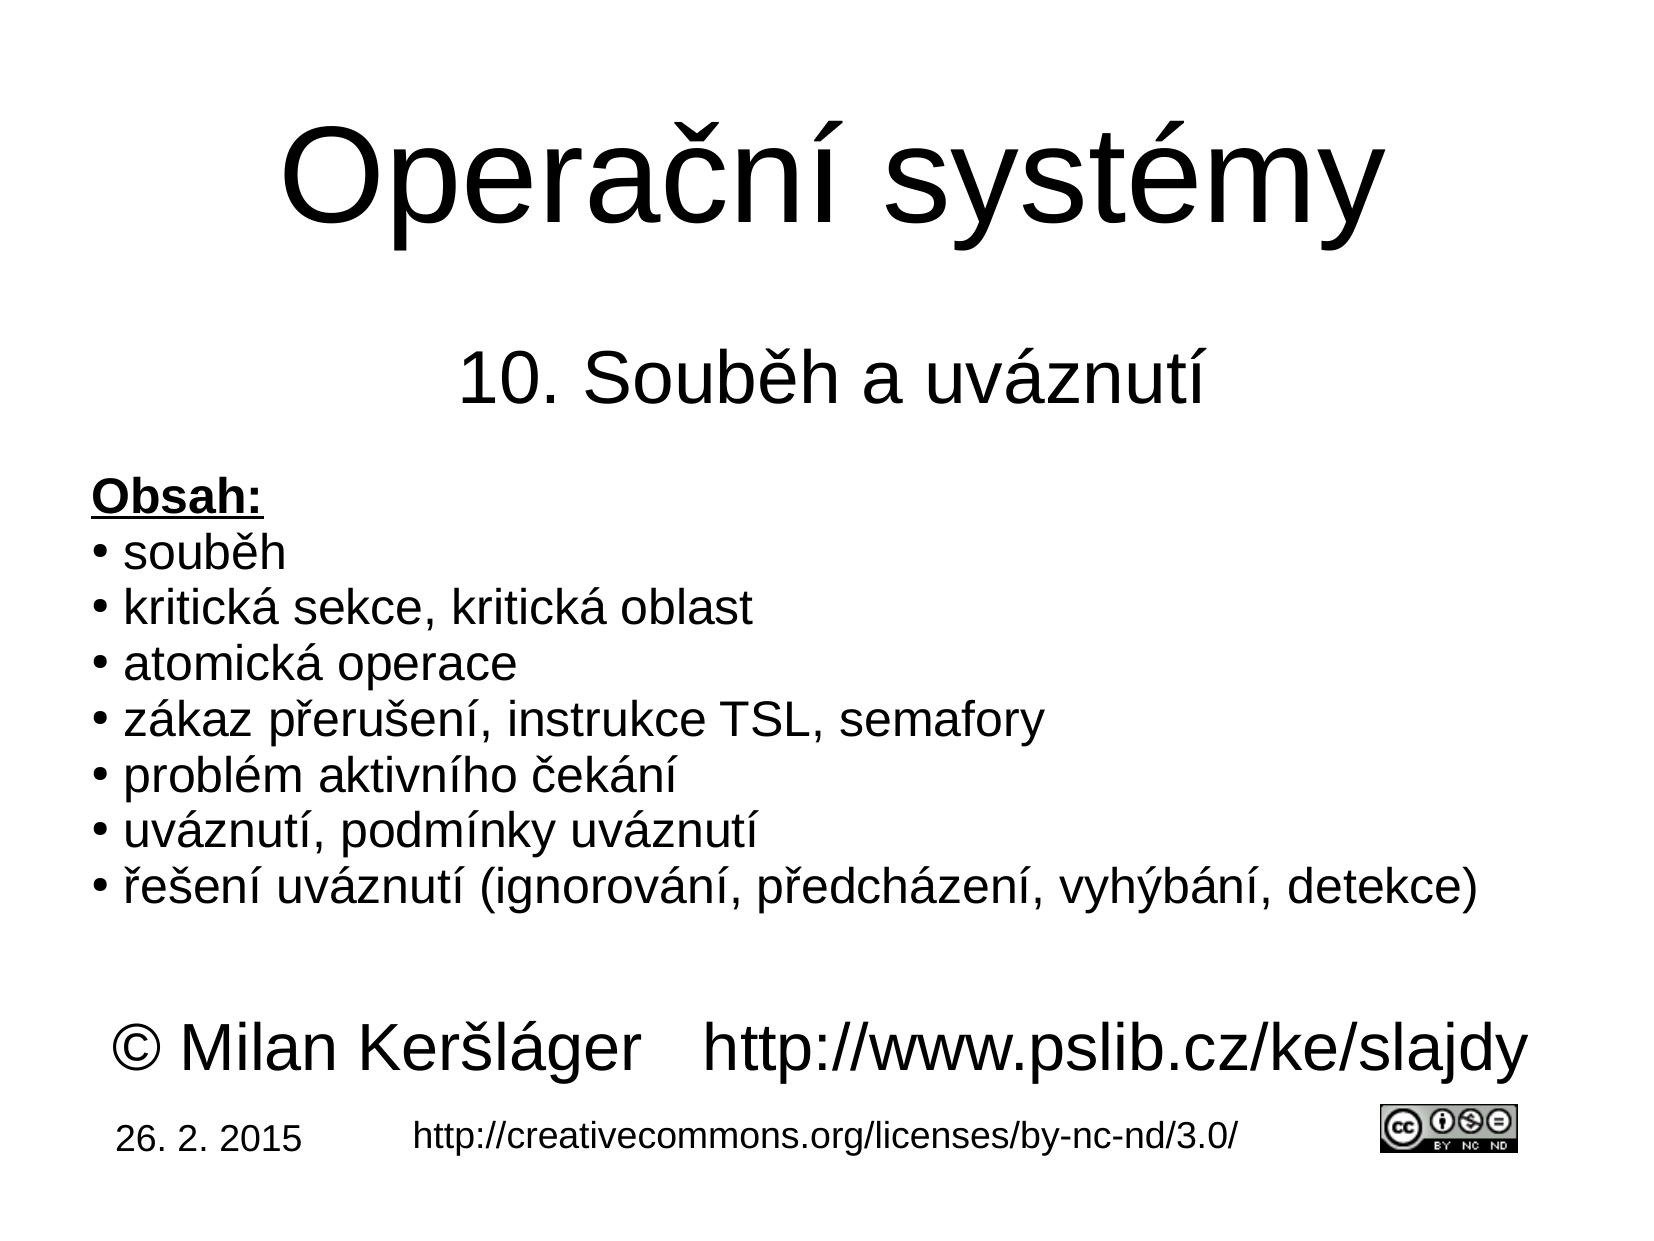

# Operační systémy 10. Souběh a uváznutí
Obsah:
 souběh
 kritická sekce, kritická oblast
 atomická operace
 zákaz přerušení, instrukce TSL, semafory
 problém aktivního čekání
 uváznutí, podmínky uváznutí
 řešení uváznutí (ignorování, předcházení, vyhýbání, detekce)
© Milan Keršláger	http://www.pslib.cz/ke/slajdy
http://creativecommons.org/licenses/by-nc-nd/3.0/
26. 2. 2015